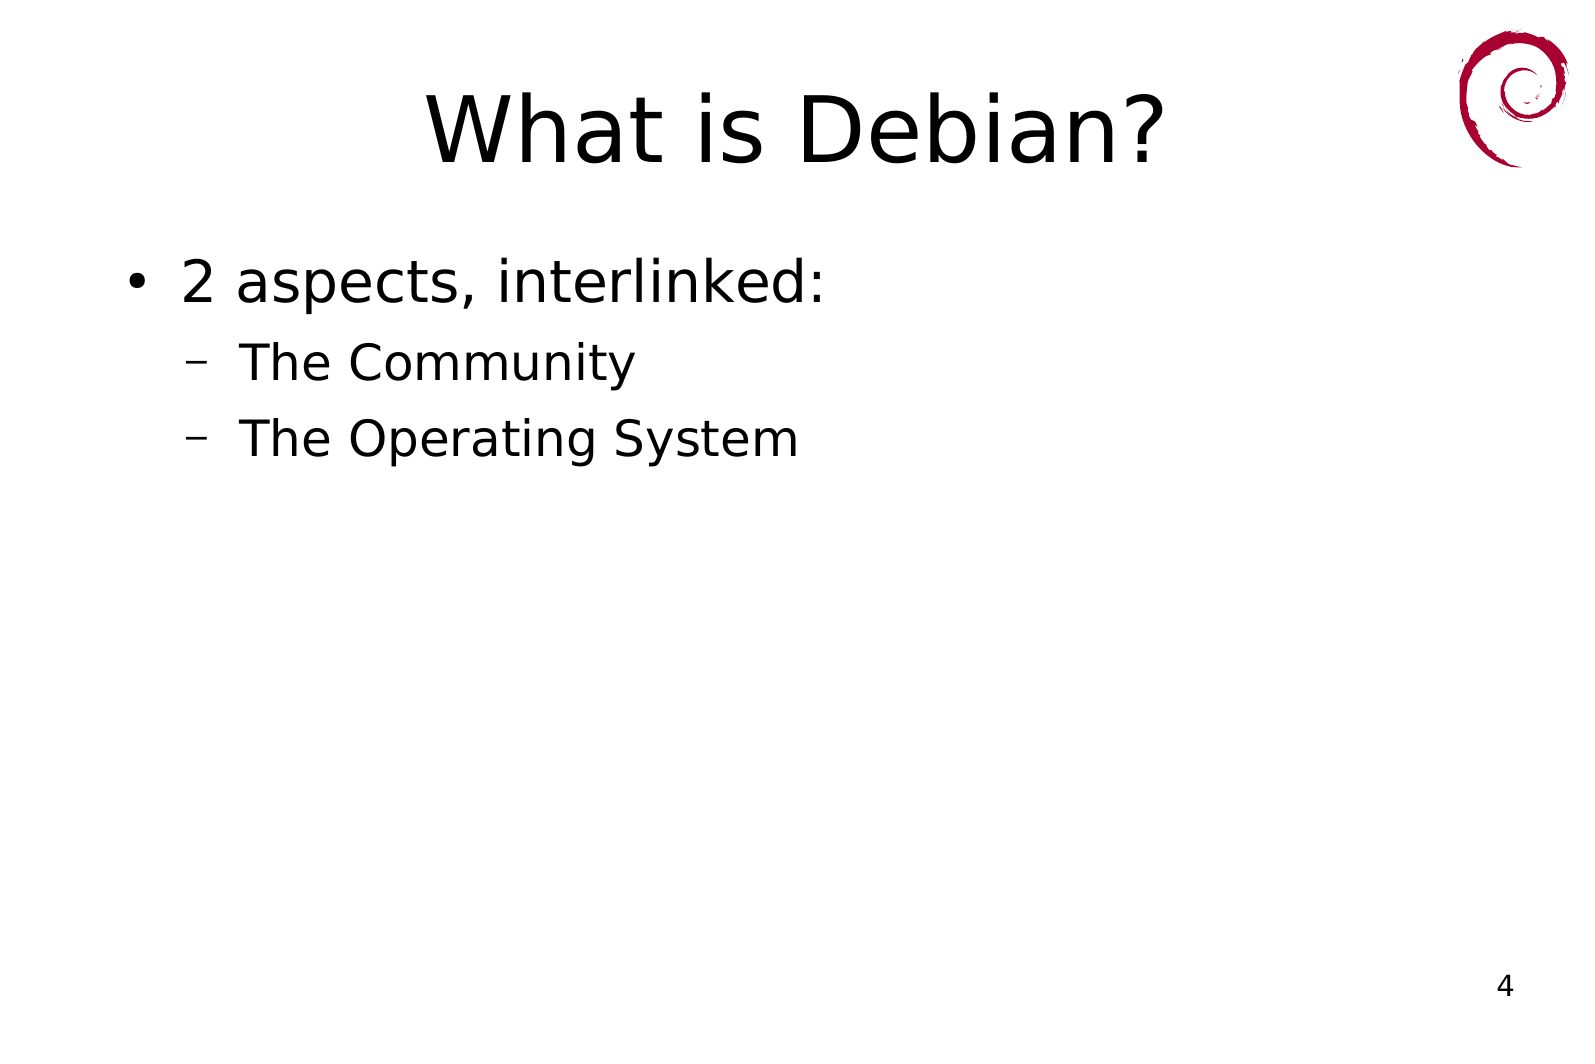

# What is Debian?
2 aspects, interlinked:
The Community
The Operating System
4